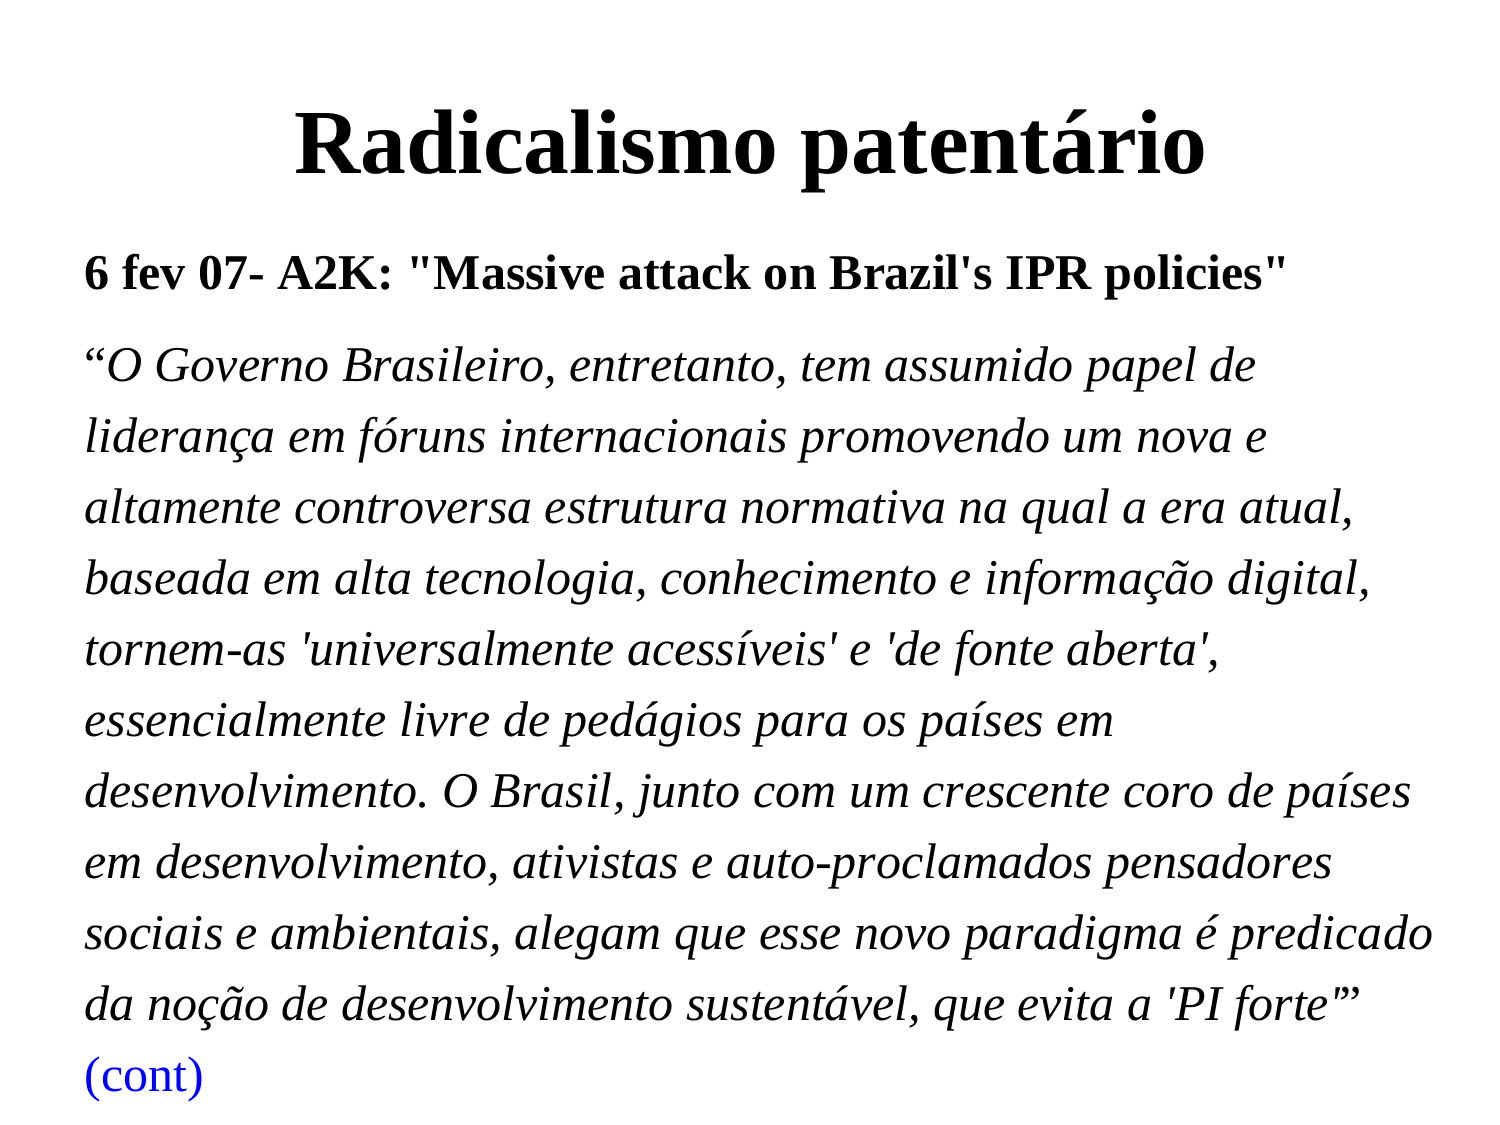

# Radicalismo patentário
6 fev 07- A2K: "Massive attack on Brazil's IPR policies"
“O Governo Brasileiro, entretanto, tem assumido papel de liderança em fóruns internacionais promovendo um nova e altamente controversa estrutura normativa na qual a era atual, baseada em alta tecnologia, conhecimento e informação digital, tornem-as 'universalmente acessíveis' e 'de fonte aberta', essencialmente livre de pedágios para os países em desenvolvimento. O Brasil, junto com um crescente coro de países em desenvolvimento, ativistas e auto-proclamados pensadores sociais e ambientais, alegam que esse novo paradigma é predicado da noção de desenvolvimento sustentável, que evita a 'PI forte'” (cont)